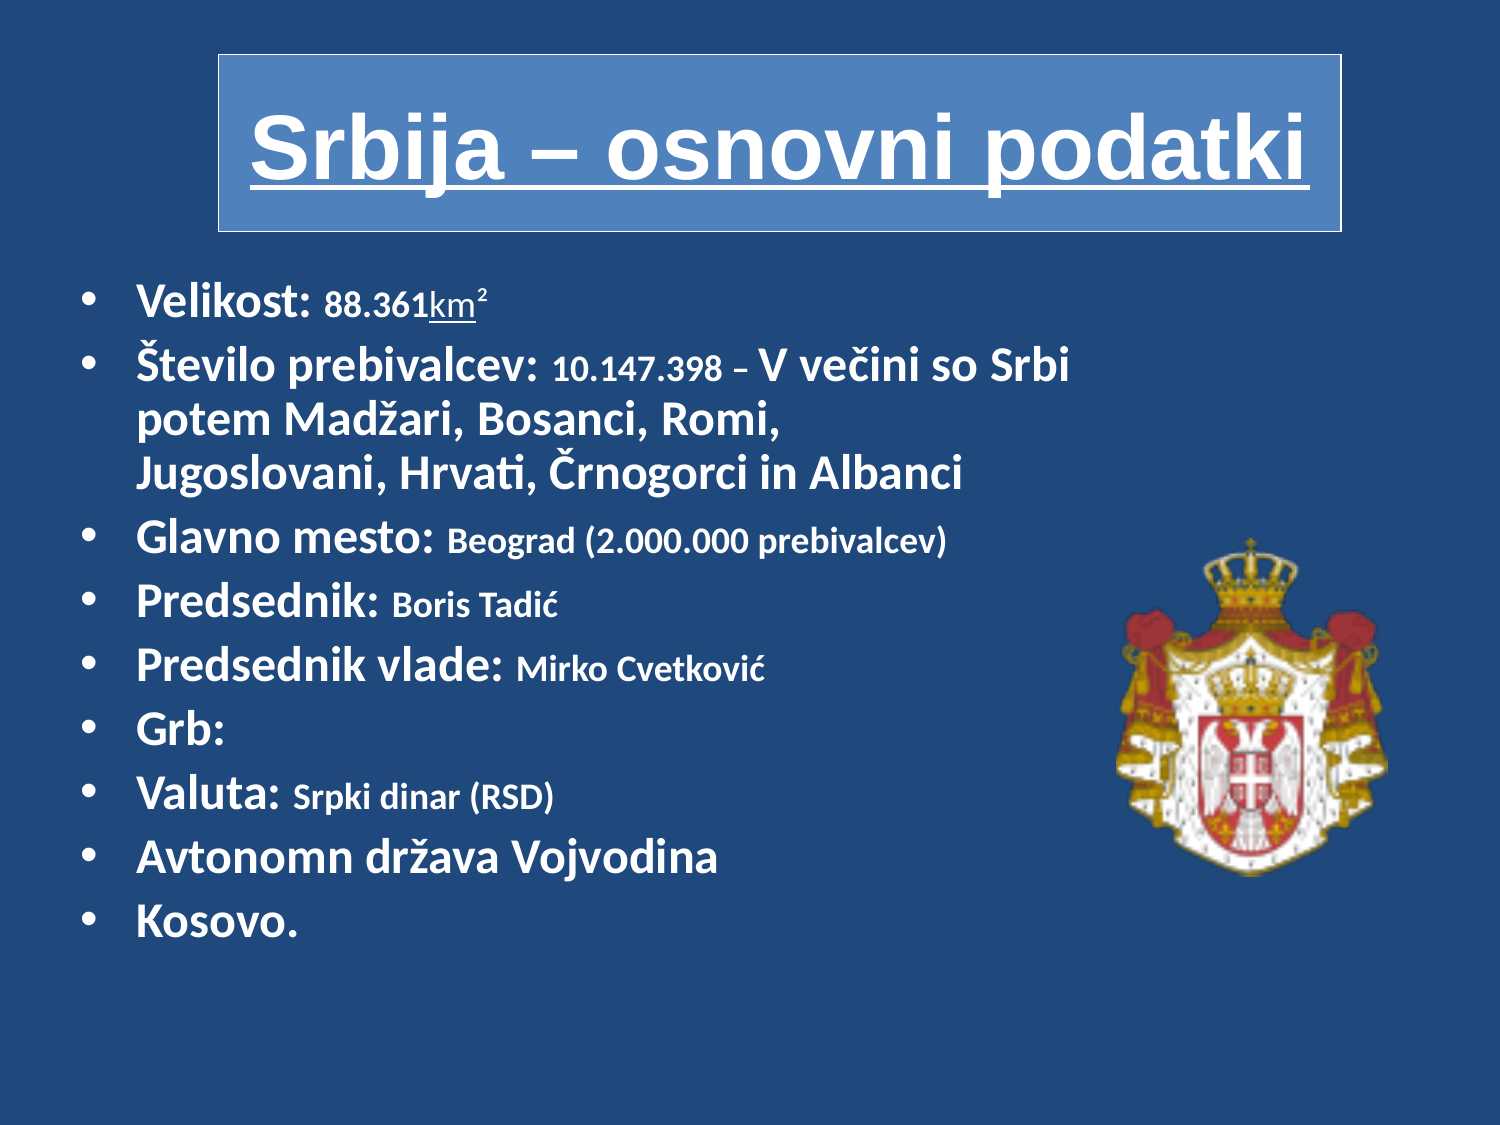

#
Srbija – osnovni podatki
Velikost: 88.361km²
Število prebivalcev: 10.147.398 – V večini so Srbi potem Madžari, Bosanci, Romi, Jugoslovani, Hrvati, Črnogorci in Albanci
Glavno mesto: Beograd (2.000.000 prebivalcev)
Predsednik: Boris Tadić
Predsednik vlade: Mirko Cvetković
Grb:
Valuta: Srpki dinar (RSD)
Avtonomn država Vojvodina
Kosovo.